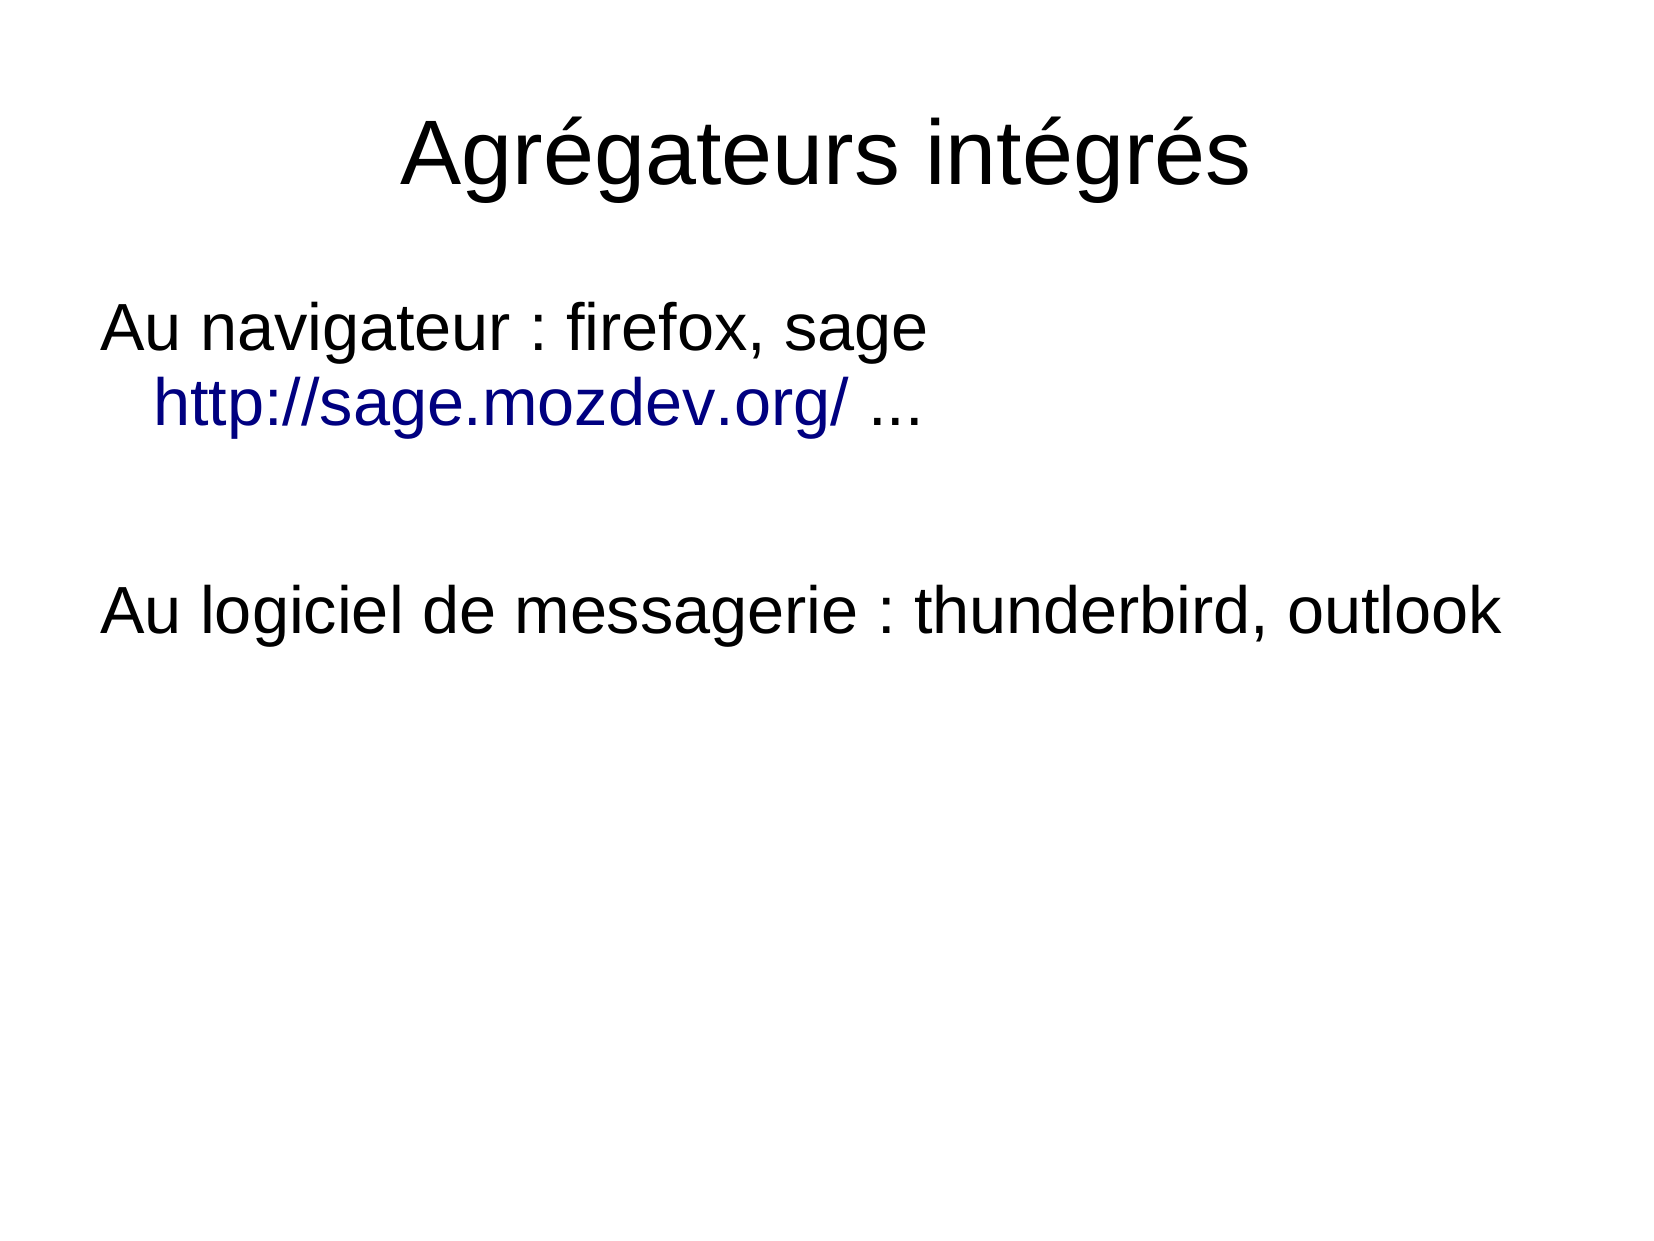

# Agrégateurs intégrés
Au navigateur : firefox, sage http://sage.mozdev.org/ ...
Au logiciel de messagerie : thunderbird, outlook